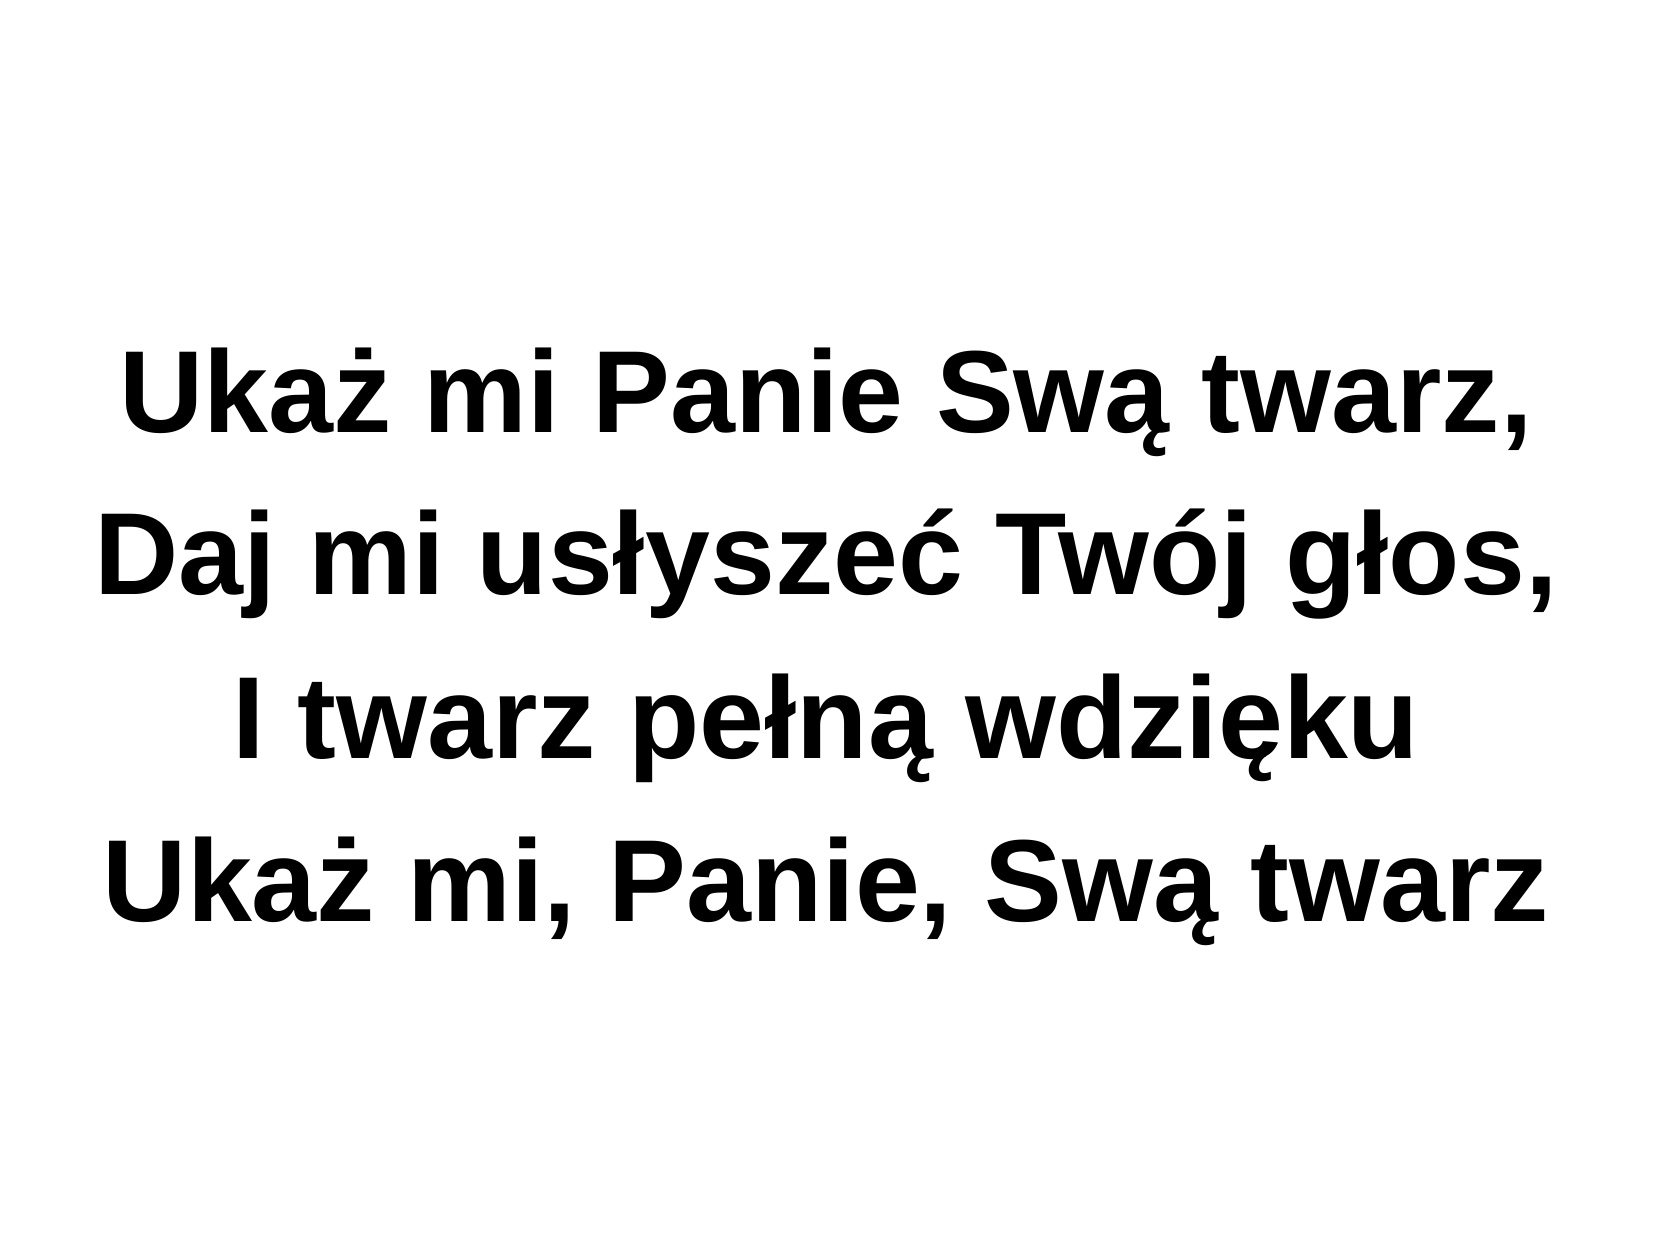

# Ukaż mi Panie Swą twarz,
Daj mi usłyszeć Twój głos,
I twarz pełną wdzięku
Ukaż mi, Panie, Swą twarz